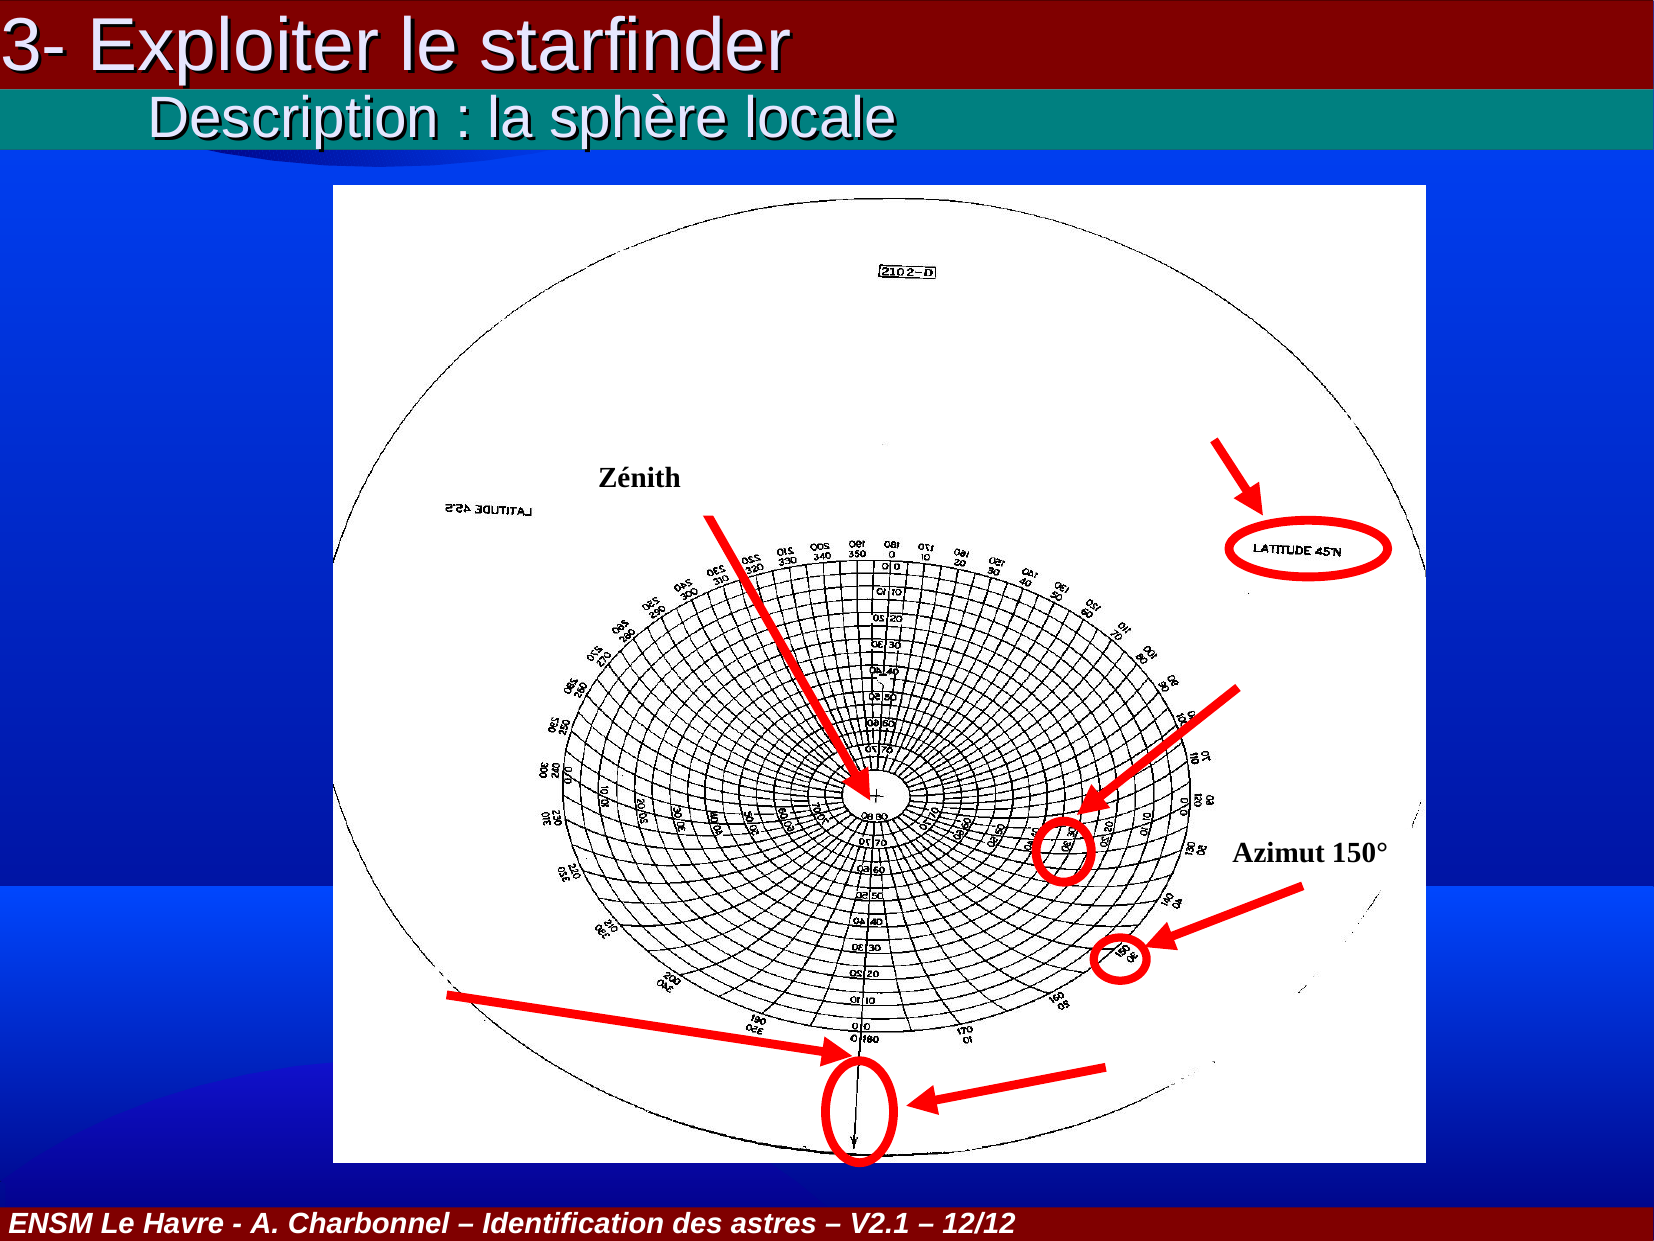

3- Exploiter le starfinder
# Description : la sphère locale
Disque Local 45° N (bleu)
Latitude de la sphère locale
Zénith
Hauteur 30°
Azimut 150°
Méridien du lieu
Index de lecture Ahsg
 ENSM Le Havre - A. Charbonnel – Identification des astres – V2.1 – 12/12